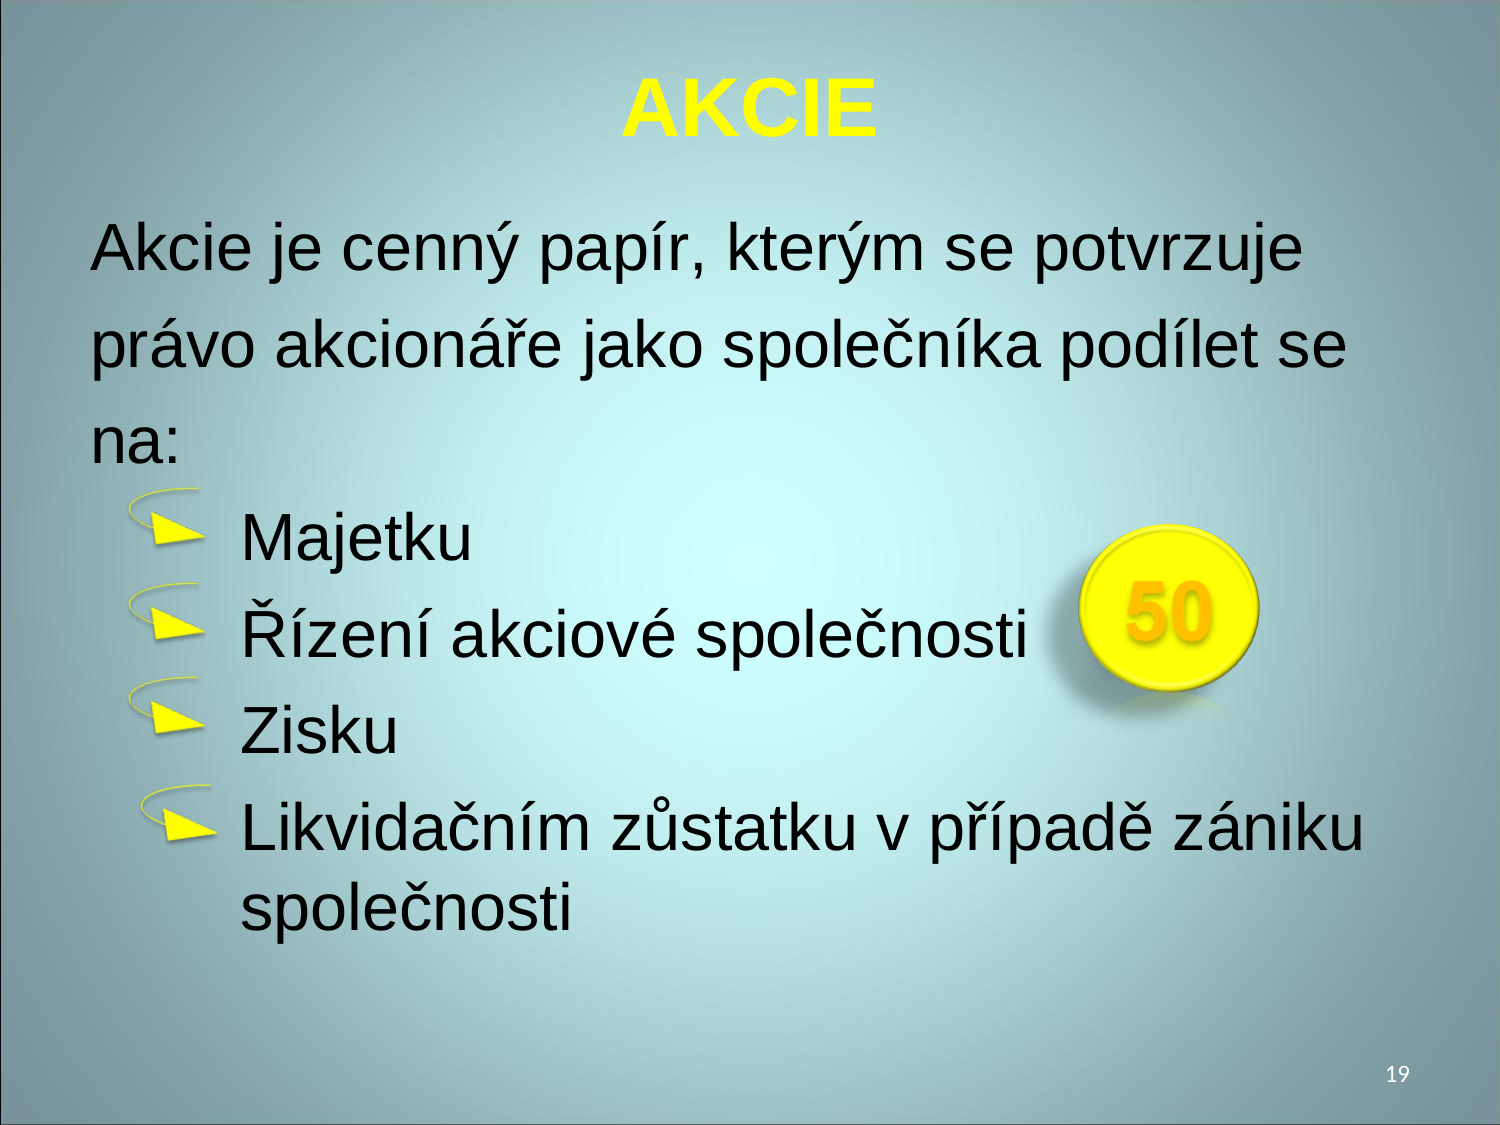

# AKCIE
Akcie je cenný papír, kterým se potvrzuje
právo akcionáře jako společníka podílet se
na:
		Majetku
		Řízení akciové společnosti
		Zisku
		Likvidačním zůstatku v případě zániku 	společnosti